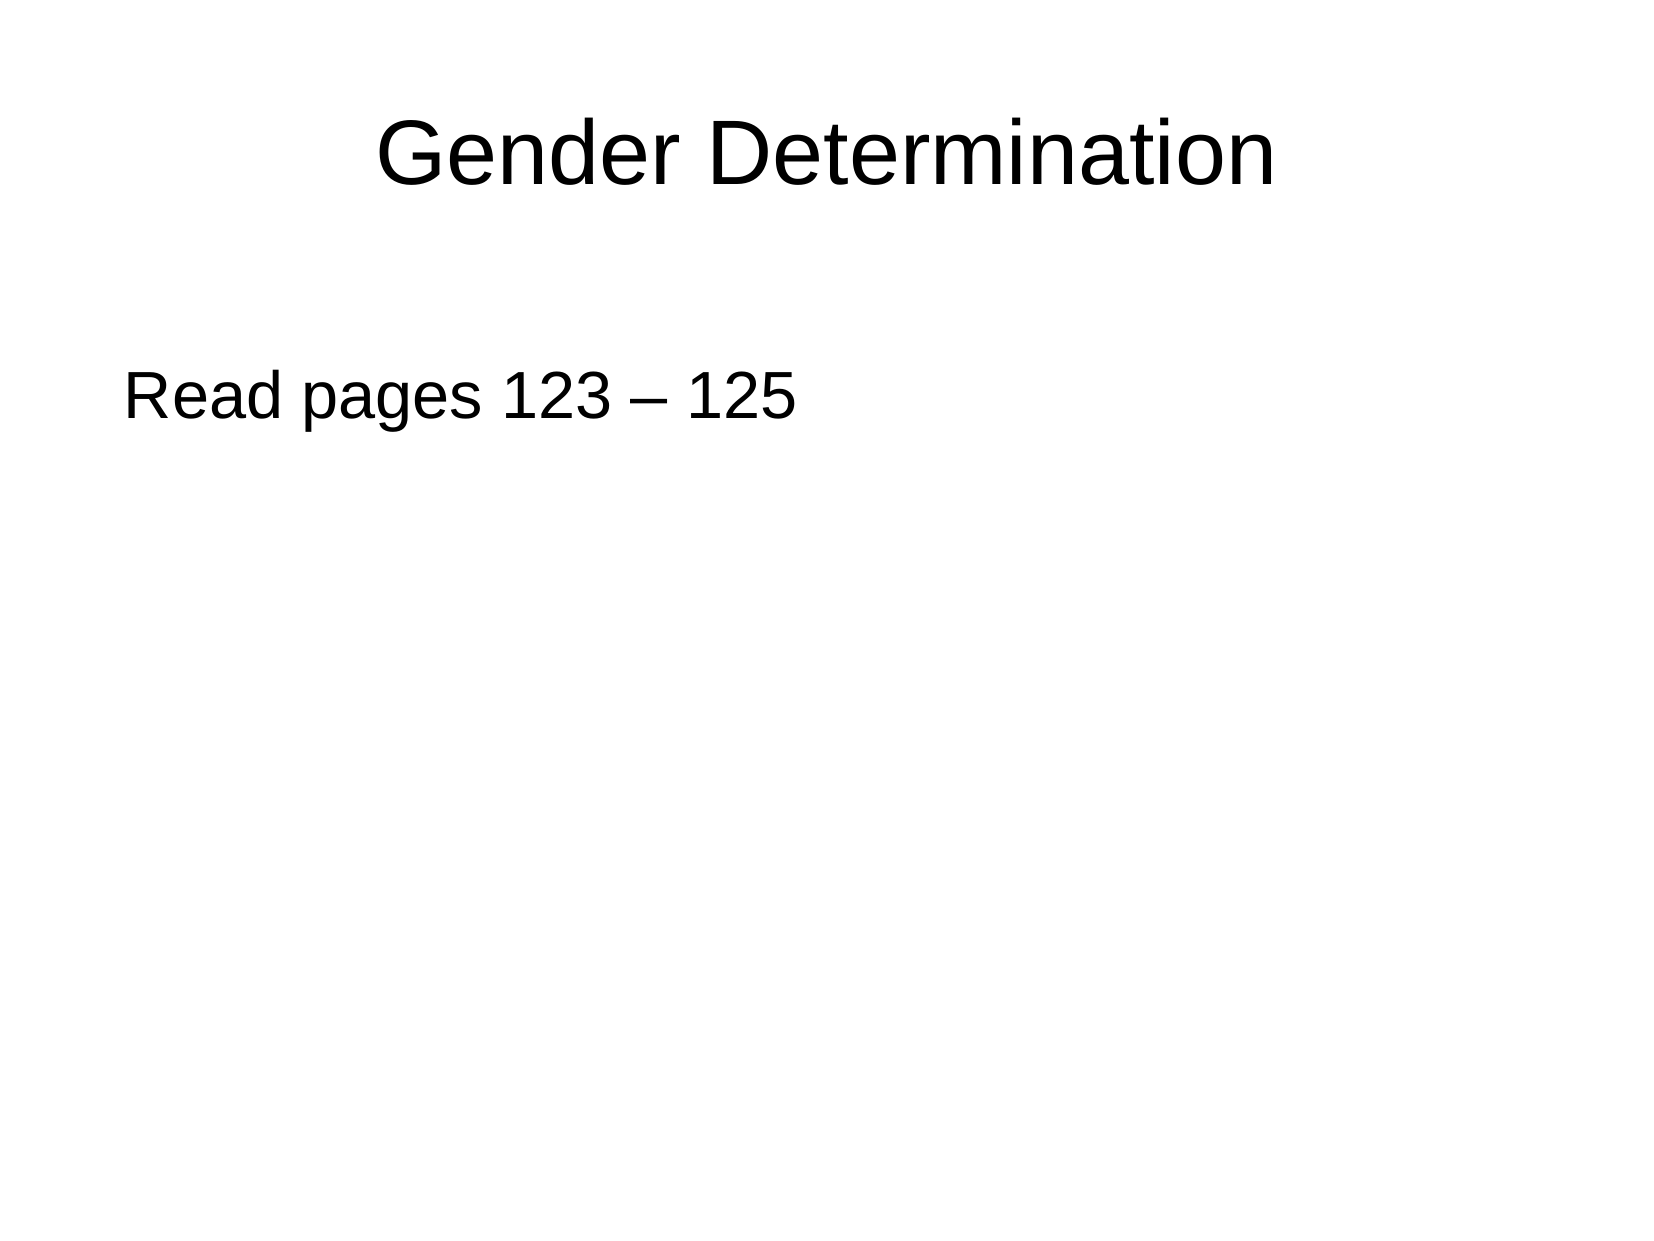

# Gender Determination
Read pages 123 – 125